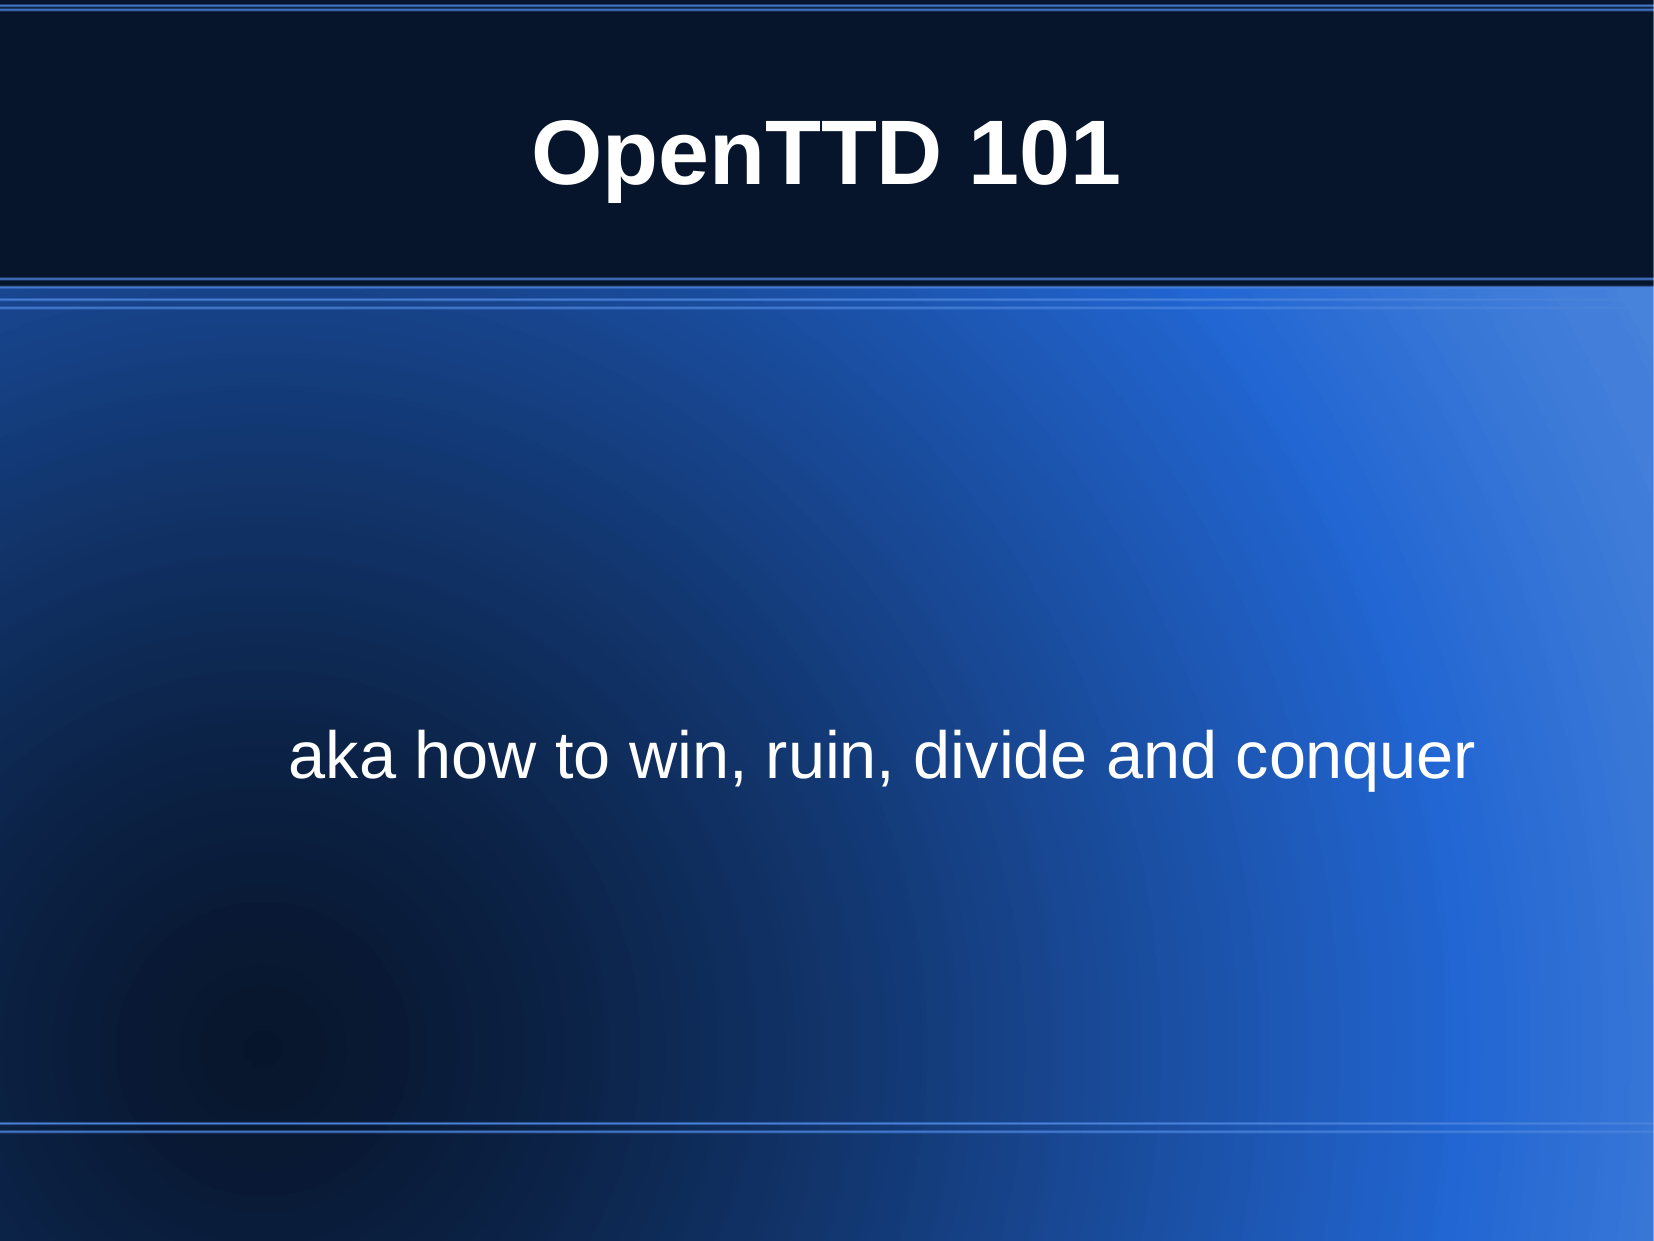

# OpenTTD 101
 aka how to win, ruin, divide and conquer